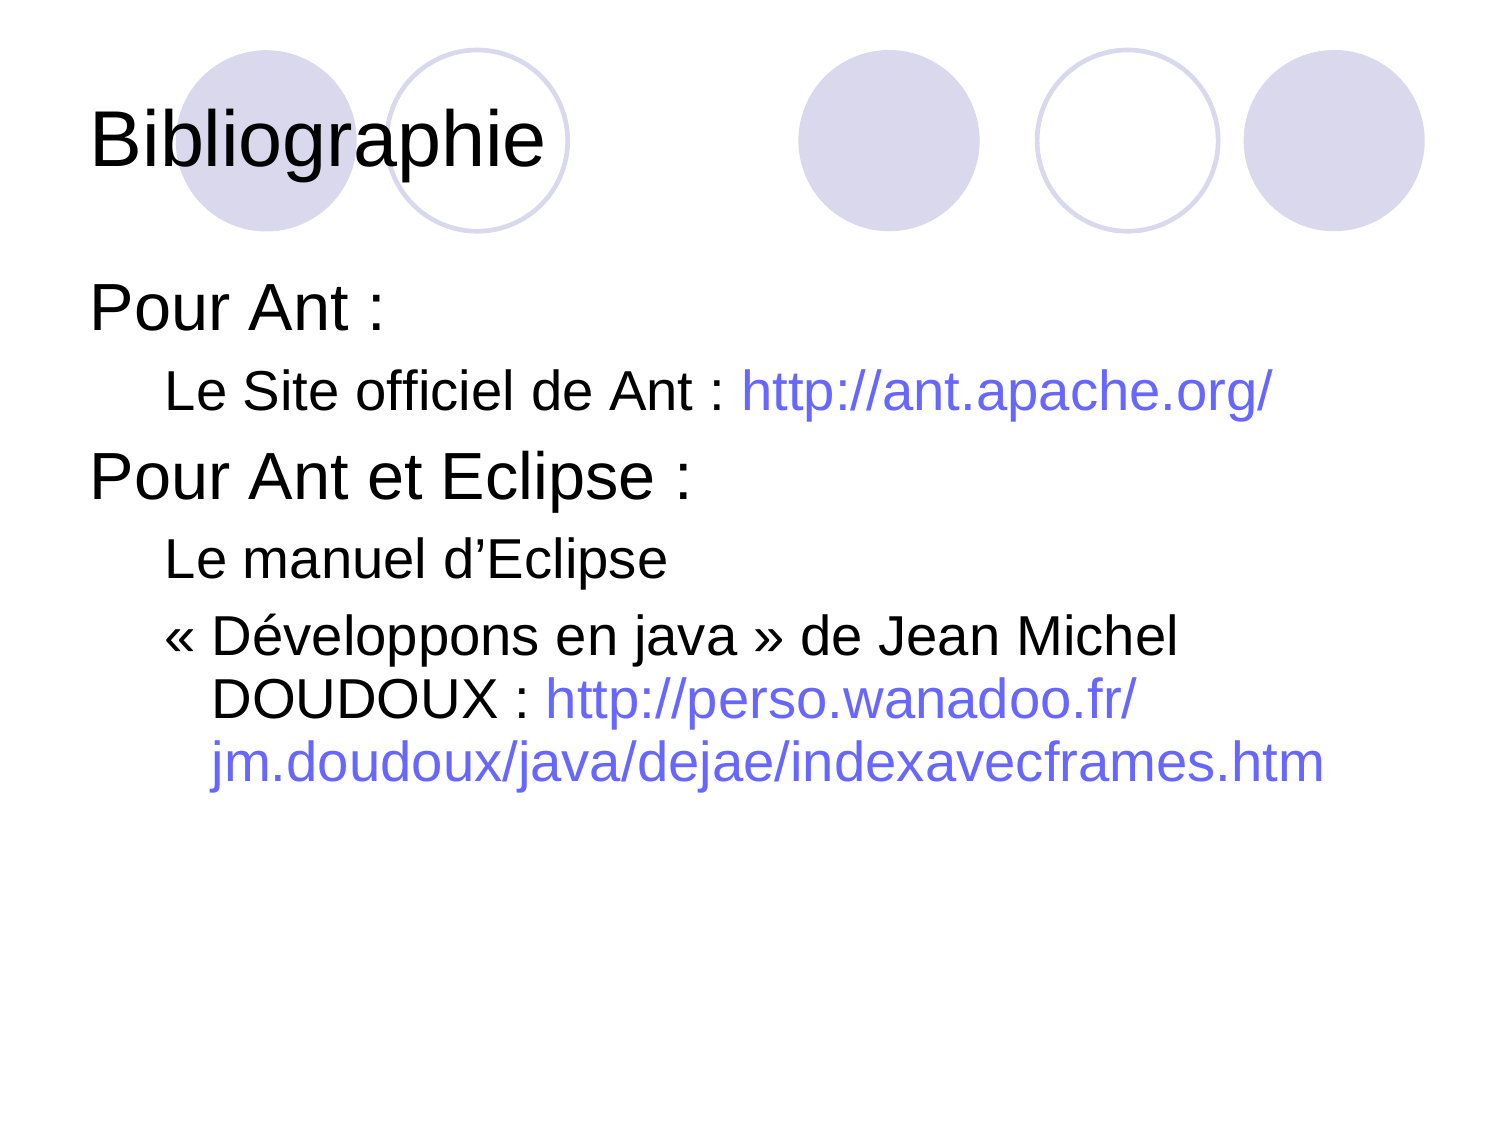

# Bibliographie
Pour Ant :
Le Site officiel de Ant : http://ant.apache.org/
Pour Ant et Eclipse :
Le manuel d’Eclipse
« Développons en java » de Jean Michel DOUDOUX : http://perso.wanadoo.fr/jm.doudoux/java/dejae/indexavecframes.htm